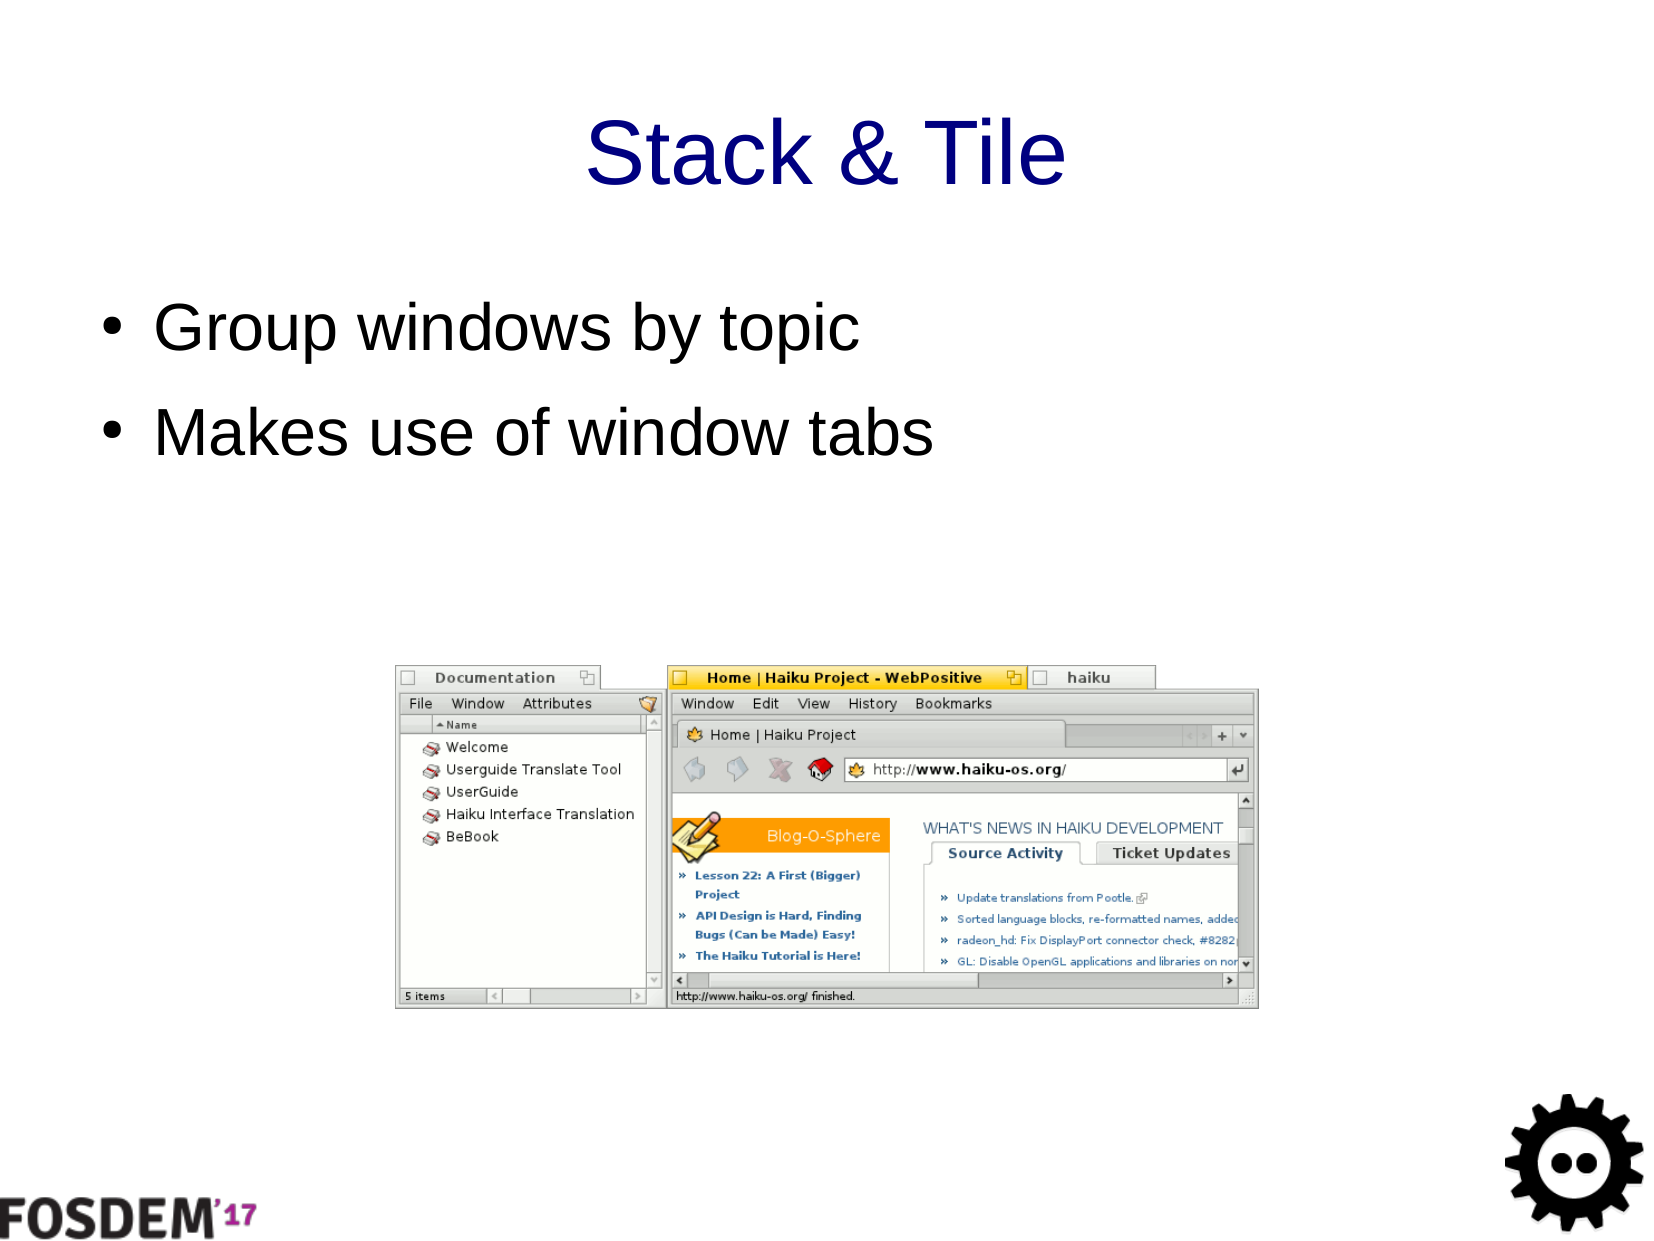

# Stack & Tile
Group windows by topic
Makes use of window tabs